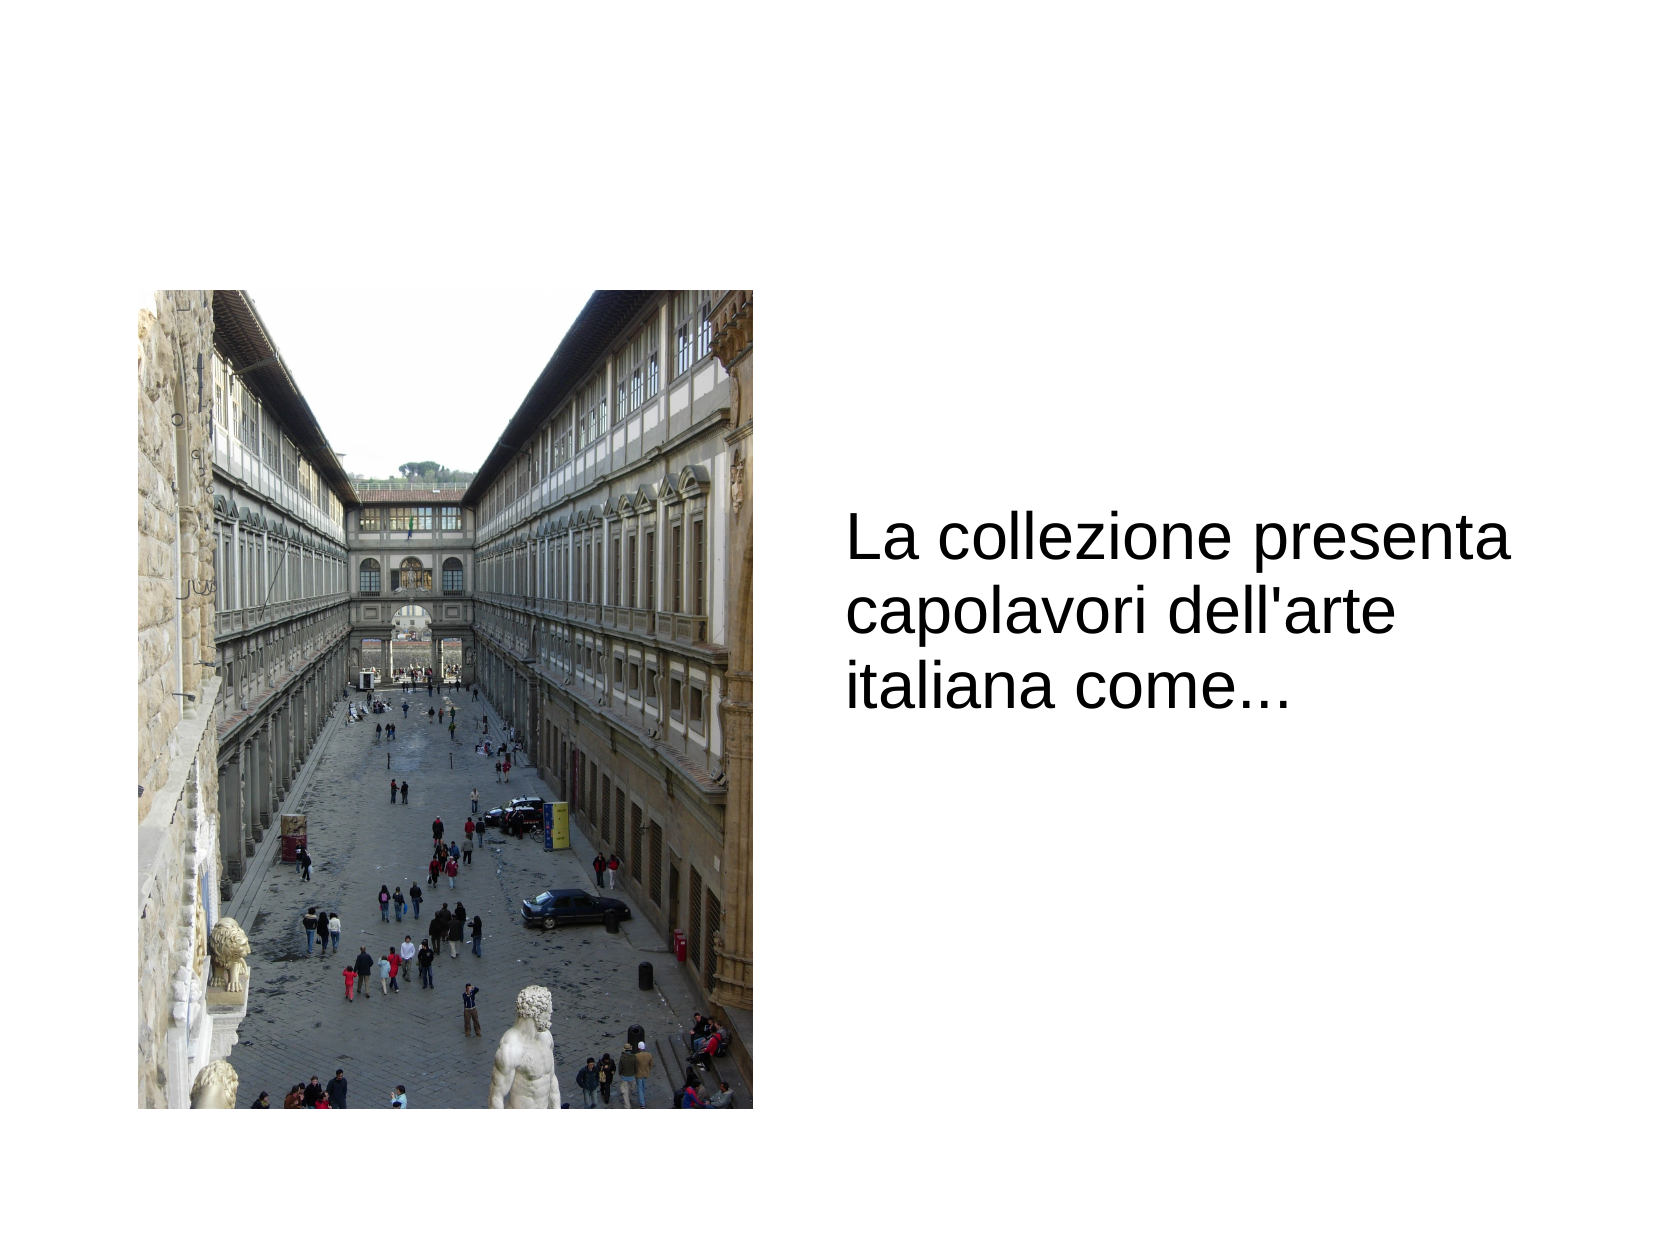

#
La collezione presenta capolavori dell'arte italiana come...